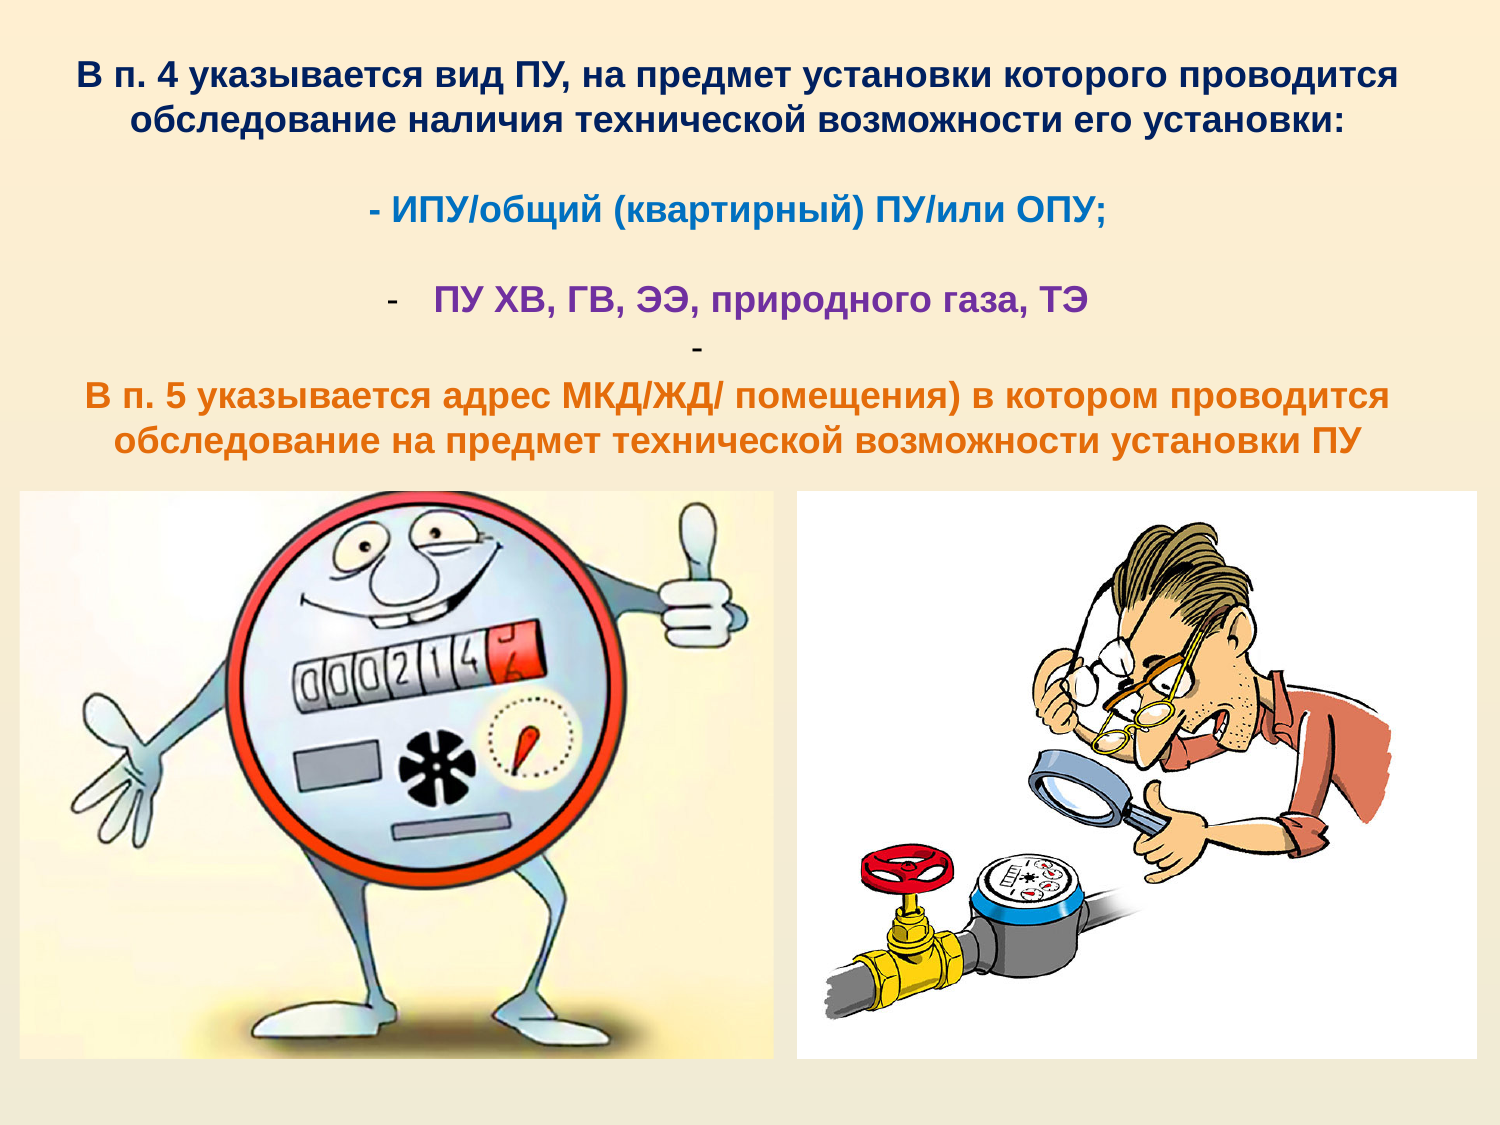

В п. 4 указывается вид ПУ, на предмет установки которого проводится обследование наличия технической возможности его установки:
- ИПУ/общий (квартирный) ПУ/или ОПУ;
ПУ ХВ, ГВ, ЭЭ, природного газа, ТЭ
В п. 5 указывается адрес МКД/ЖД/ помещения) в котором проводится обследование на предмет технической возможности установки ПУ